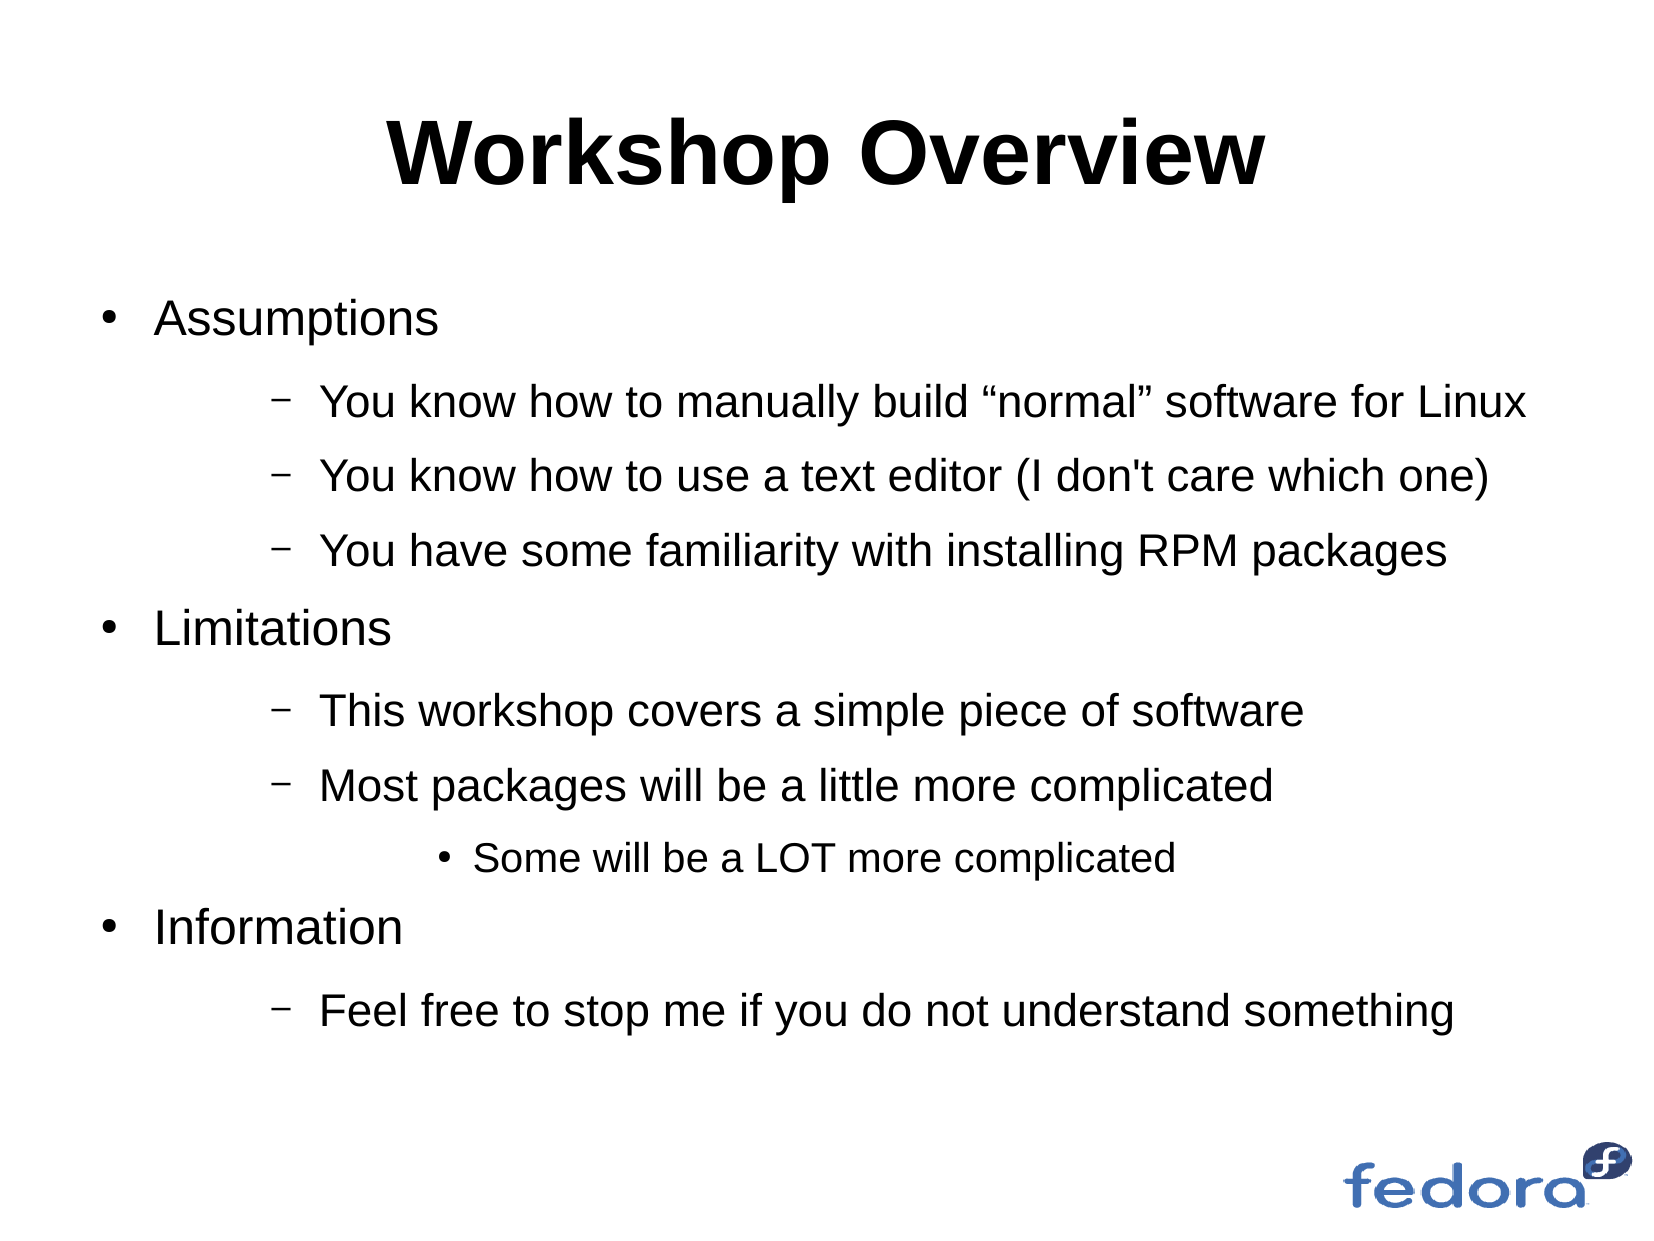

# Workshop Overview
Assumptions
You know how to manually build “normal” software for Linux
You know how to use a text editor (I don't care which one)
You have some familiarity with installing RPM packages
Limitations
This workshop covers a simple piece of software
Most packages will be a little more complicated
Some will be a LOT more complicated
Information
Feel free to stop me if you do not understand something